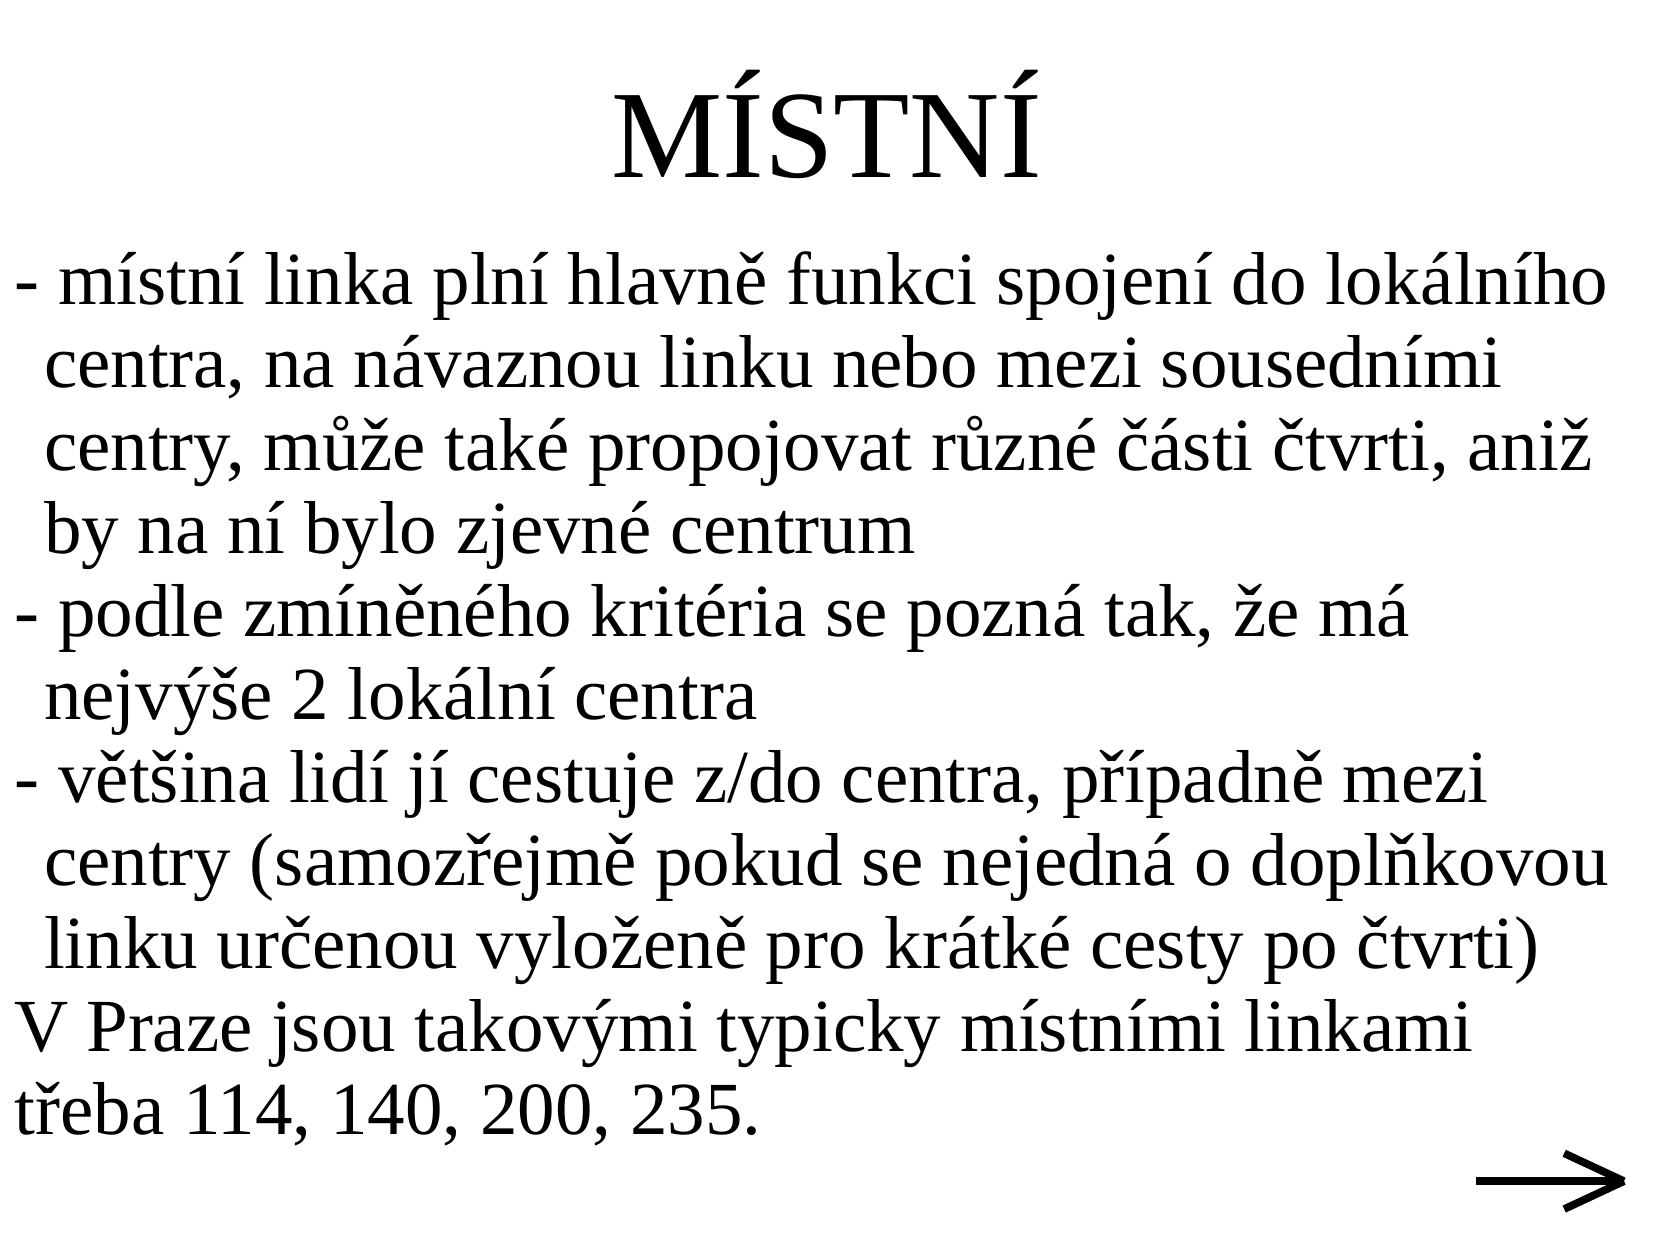

MÍSTNÍ
- místní linka plní hlavně funkci spojení do lokálního centra, na návaznou linku nebo mezi sousedními centry, může také propojovat různé části čtvrti, aniž by na ní bylo zjevné centrum
- podle zmíněného kritéria se pozná tak, že má nejvýše 2 lokální centra
- většina lidí jí cestuje z/do centra, případně mezi centry (samozřejmě pokud se nejedná o doplňkovou linku určenou vyloženě pro krátké cesty po čtvrti)
V Praze jsou takovými typicky místními linkami třeba 114, 140, 200, 235.